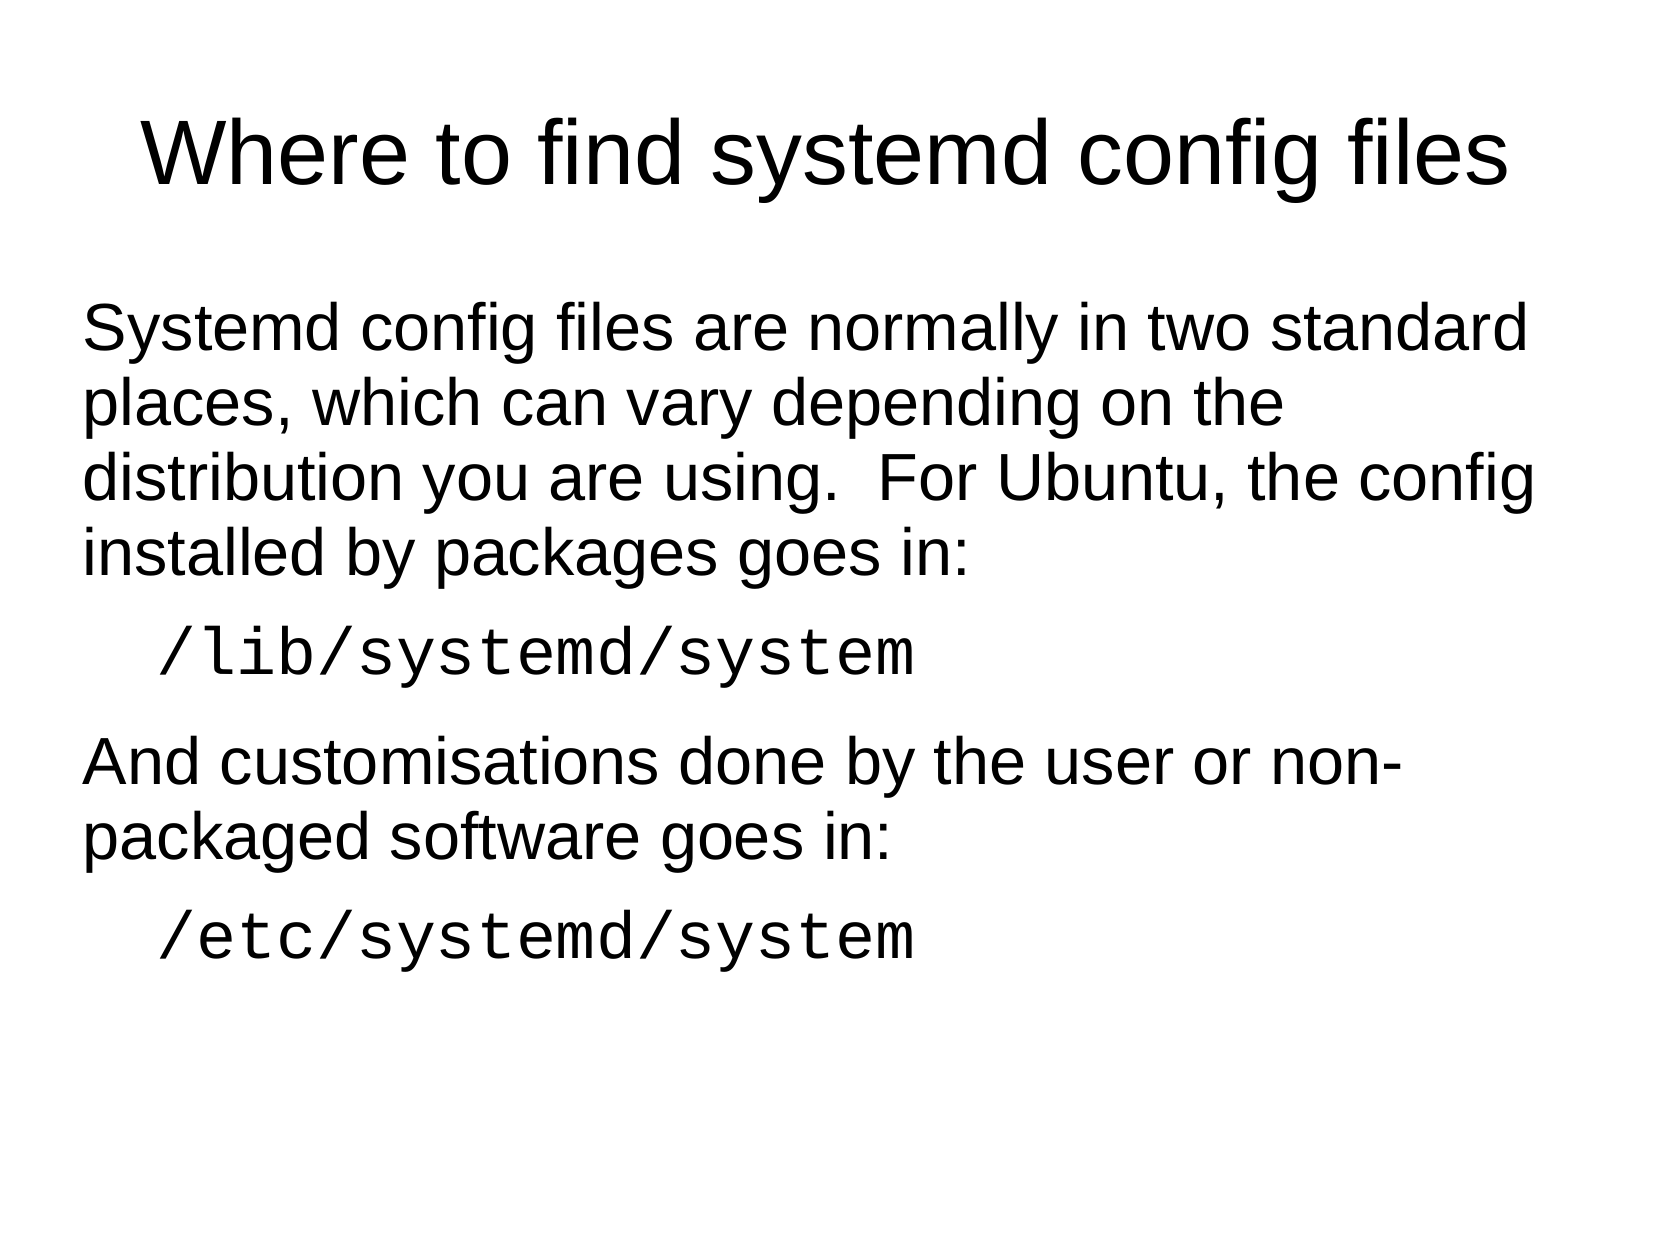

# Where to find systemd config files
Systemd config files are normally in two standard places, which can vary depending on the distribution you are using. For Ubuntu, the config installed by packages goes in:
/lib/systemd/system
And customisations done by the user or non-packaged software goes in:
/etc/systemd/system